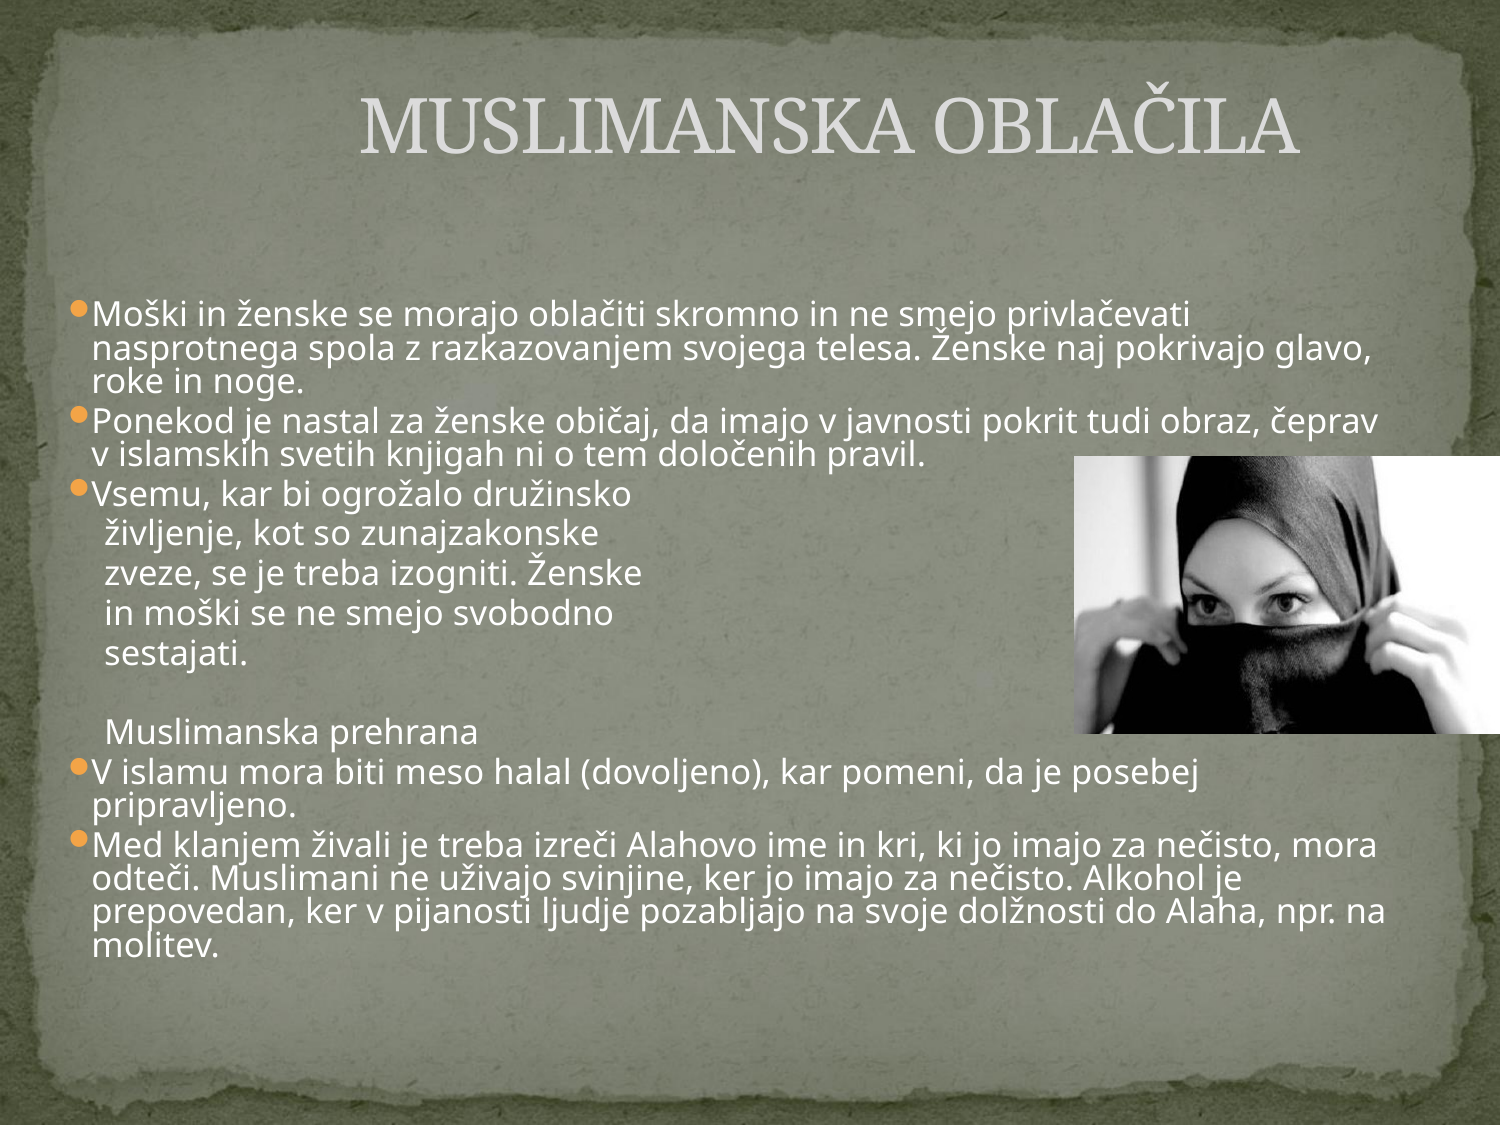

MUSLIMANSKA OBLAČILA
# Moški in ženske se morajo oblačiti skromno in ne smejo privlačevati nasprotnega spola z razkazovanjem svojega telesa. Ženske naj pokrivajo glavo, roke in noge.
Ponekod je nastal za ženske običaj, da imajo v javnosti pokrit tudi obraz, čeprav v islamskih svetih knjigah ni o tem določenih pravil.
Vsemu, kar bi ogrožalo družinsko
 življenje, kot so zunajzakonske
 zveze, se je treba izogniti. Ženske
 in moški se ne smejo svobodno
 sestajati.
 Muslimanska prehrana
V islamu mora biti meso halal (dovoljeno), kar pomeni, da je posebej pripravljeno.
Med klanjem živali je treba izreči Alahovo ime in kri, ki jo imajo za nečisto, mora odteči. Muslimani ne uživajo svinjine, ker jo imajo za nečisto. Alkohol je prepovedan, ker v pijanosti ljudje pozabljajo na svoje dolžnosti do Alaha, npr. na molitev.